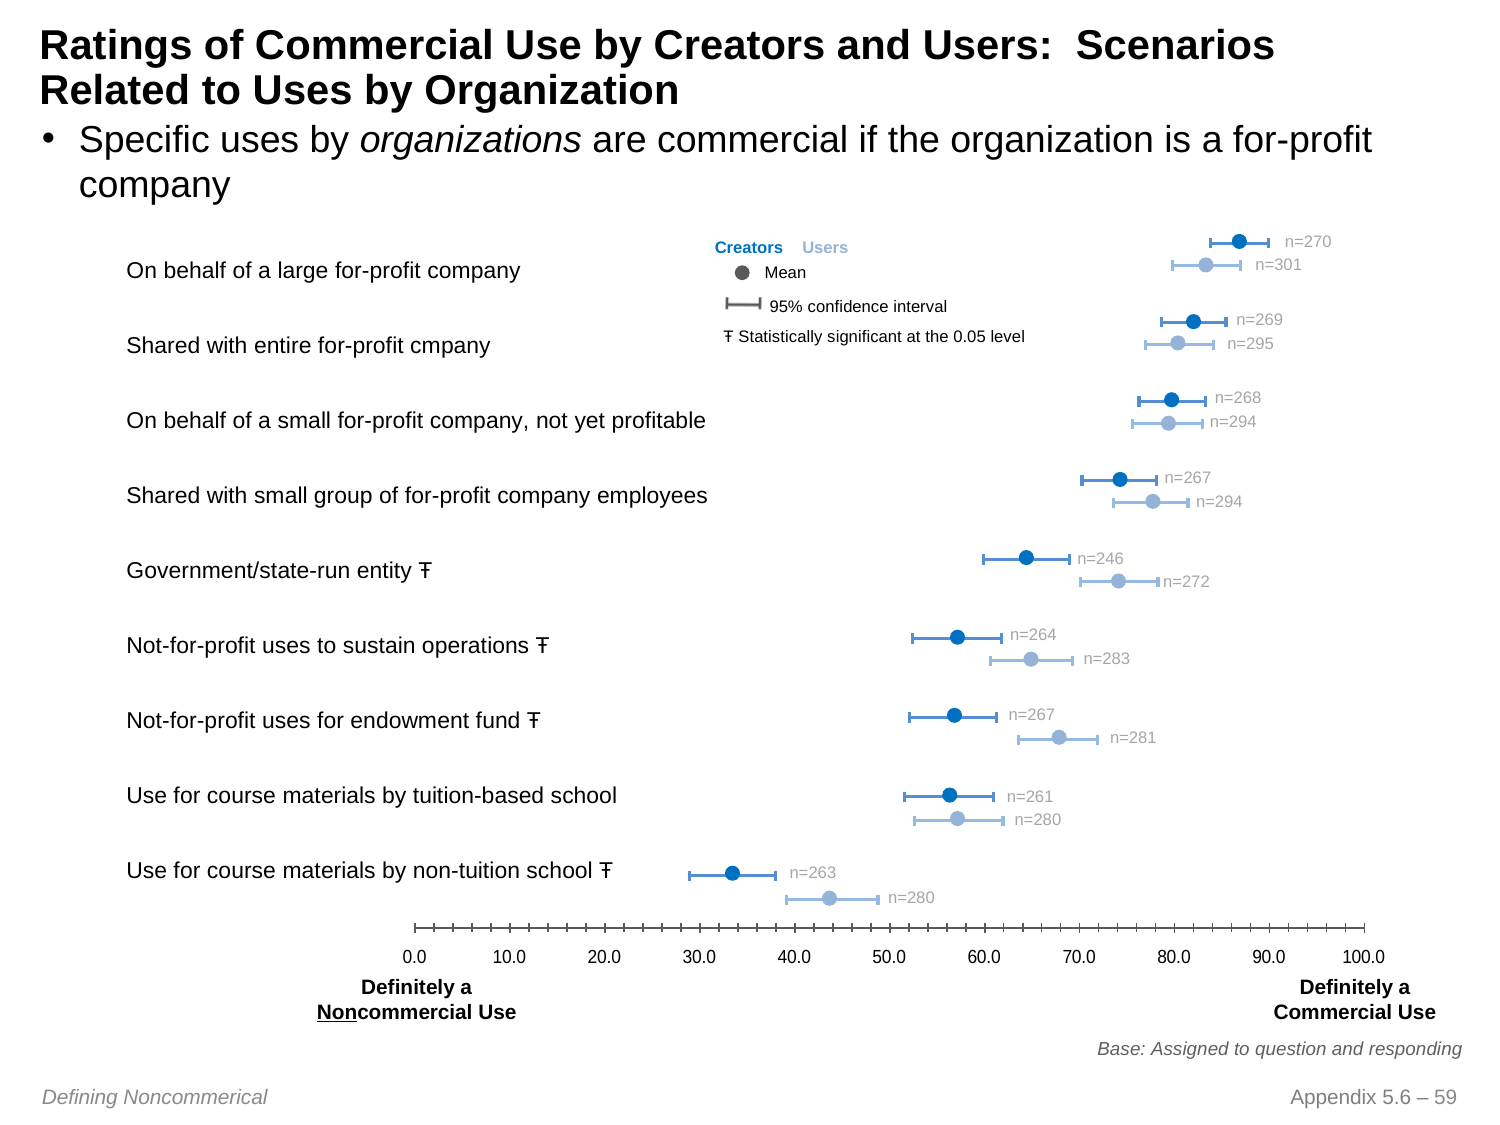

Ratings of Commercial Use by Creators and Users: Scenarios Related to Uses by Organization
Specific uses by organizations are commercial if the organization is a for-profit company
n=270
Creators Users
Mean
95% confidence interval
Ŧ Statistically significant at the 0.05 level
n=301
| On behalf of a large for-profit company |
| --- |
| Shared with entire for-profit cmpany |
| On behalf of a small for-profit company, not yet profitable |
| Shared with small group of for-profit company employees |
| Government/state-run entity Ŧ |
| Not-for-profit uses to sustain operations Ŧ |
| Not-for-profit uses for endowment fund Ŧ |
| Use for course materials by tuition-based school |
| Use for course materials by non-tuition school Ŧ |
n=269
n=295
n=268
n=294
n=267
n=294
n=246
n=272
n=264
n=283
n=267
n=281
n=261
n=280
n=263
n=280
Definitely a Noncommercial Use
Definitely a Commercial Use
Base: Assigned to question and responding
Defining Noncommerical
Appendix 5.6 –